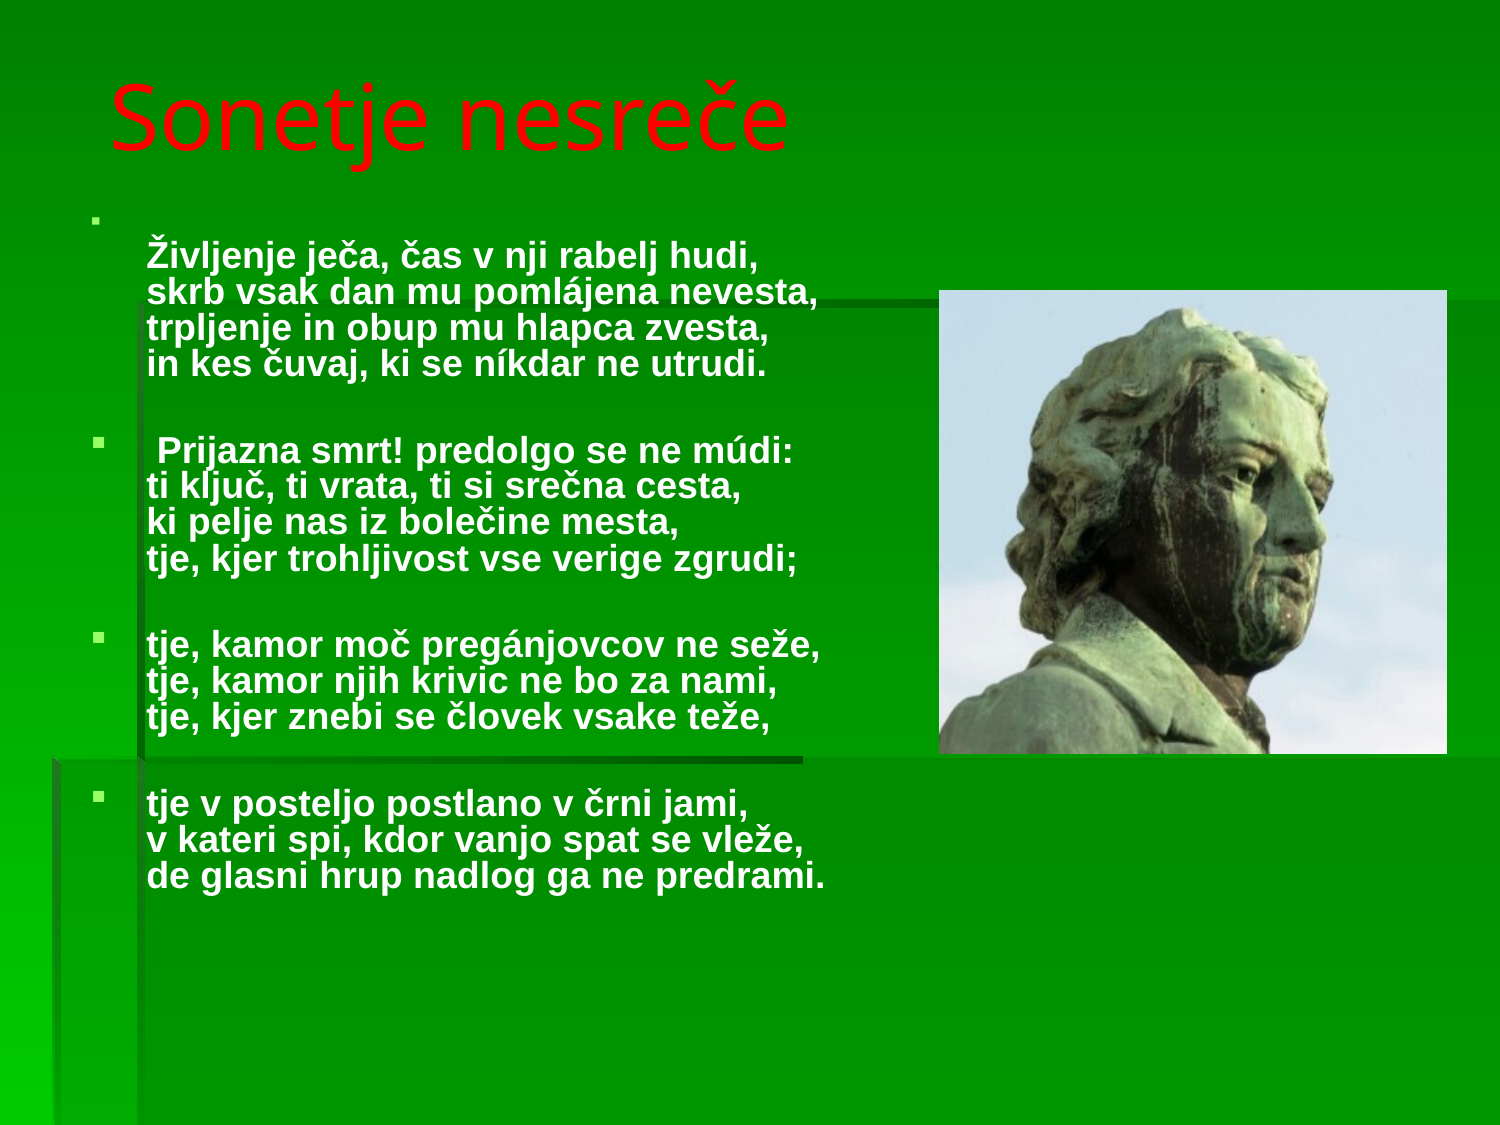

# Sonetje nesreče
Življenje ječa, čas v nji rabelj hudi,
skrb vsak dan mu pomlájena nevesta,
trpljenje in obup mu hlapca zvesta,
in kes čuvaj, ki se níkdar ne utrudi.
 Prijazna smrt! predolgo se ne múdi:
ti ključ, ti vrata, ti si srečna cesta,
ki pelje nas iz bolečine mesta,
tje, kjer trohljivost vse verige zgrudi;
tje, kamor moč pregánjovcov ne seže,
tje, kamor njih krivic ne bo za nami,
tje, kjer znebi se človek vsake teže,
tje v posteljo postlano v črni jami,
v kateri spi, kdor vanjo spat se vleže,
de glasni hrup nadlog ga ne predrami.